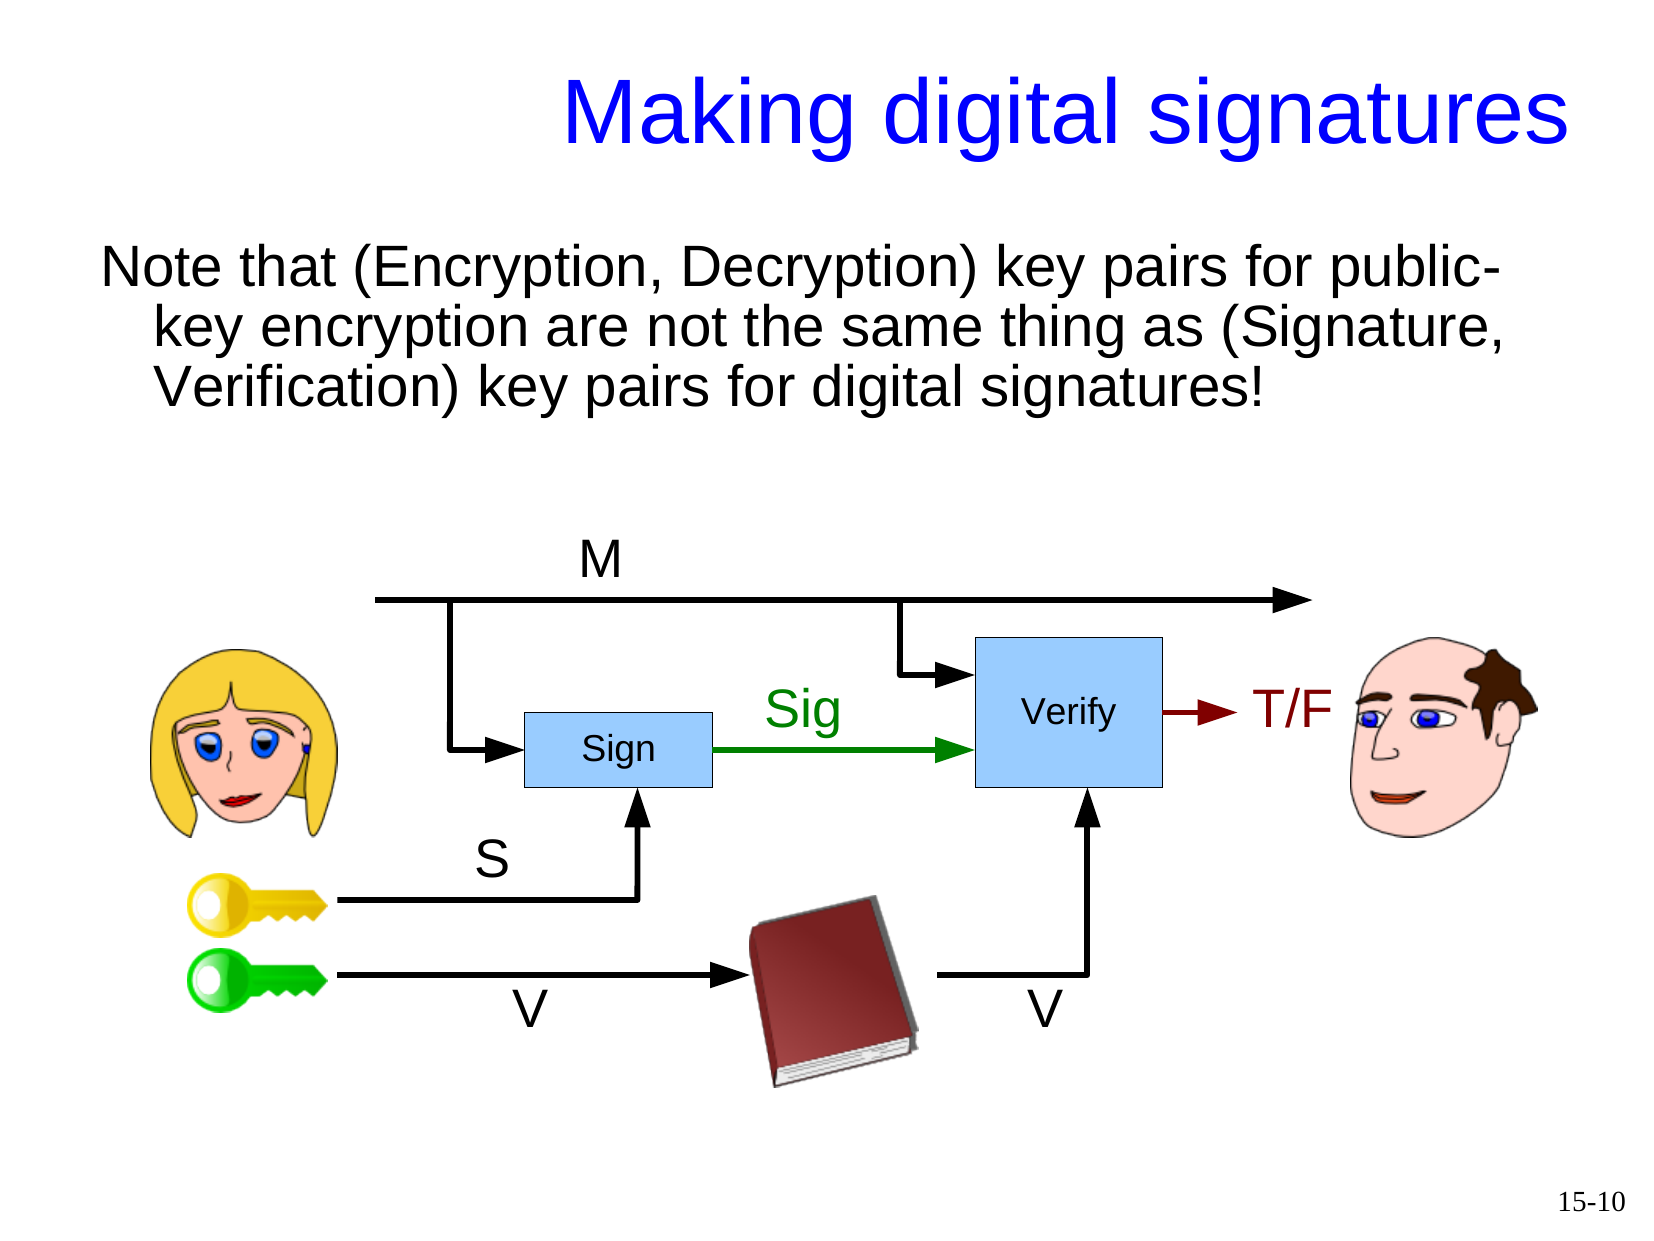

# Making digital signatures
Note that (Encryption, Decryption) key pairs for public-key encryption are not the same thing as (Signature, Verification) key pairs for digital signatures!
M
Verify
T/F
Sig
Sign
S
V
V